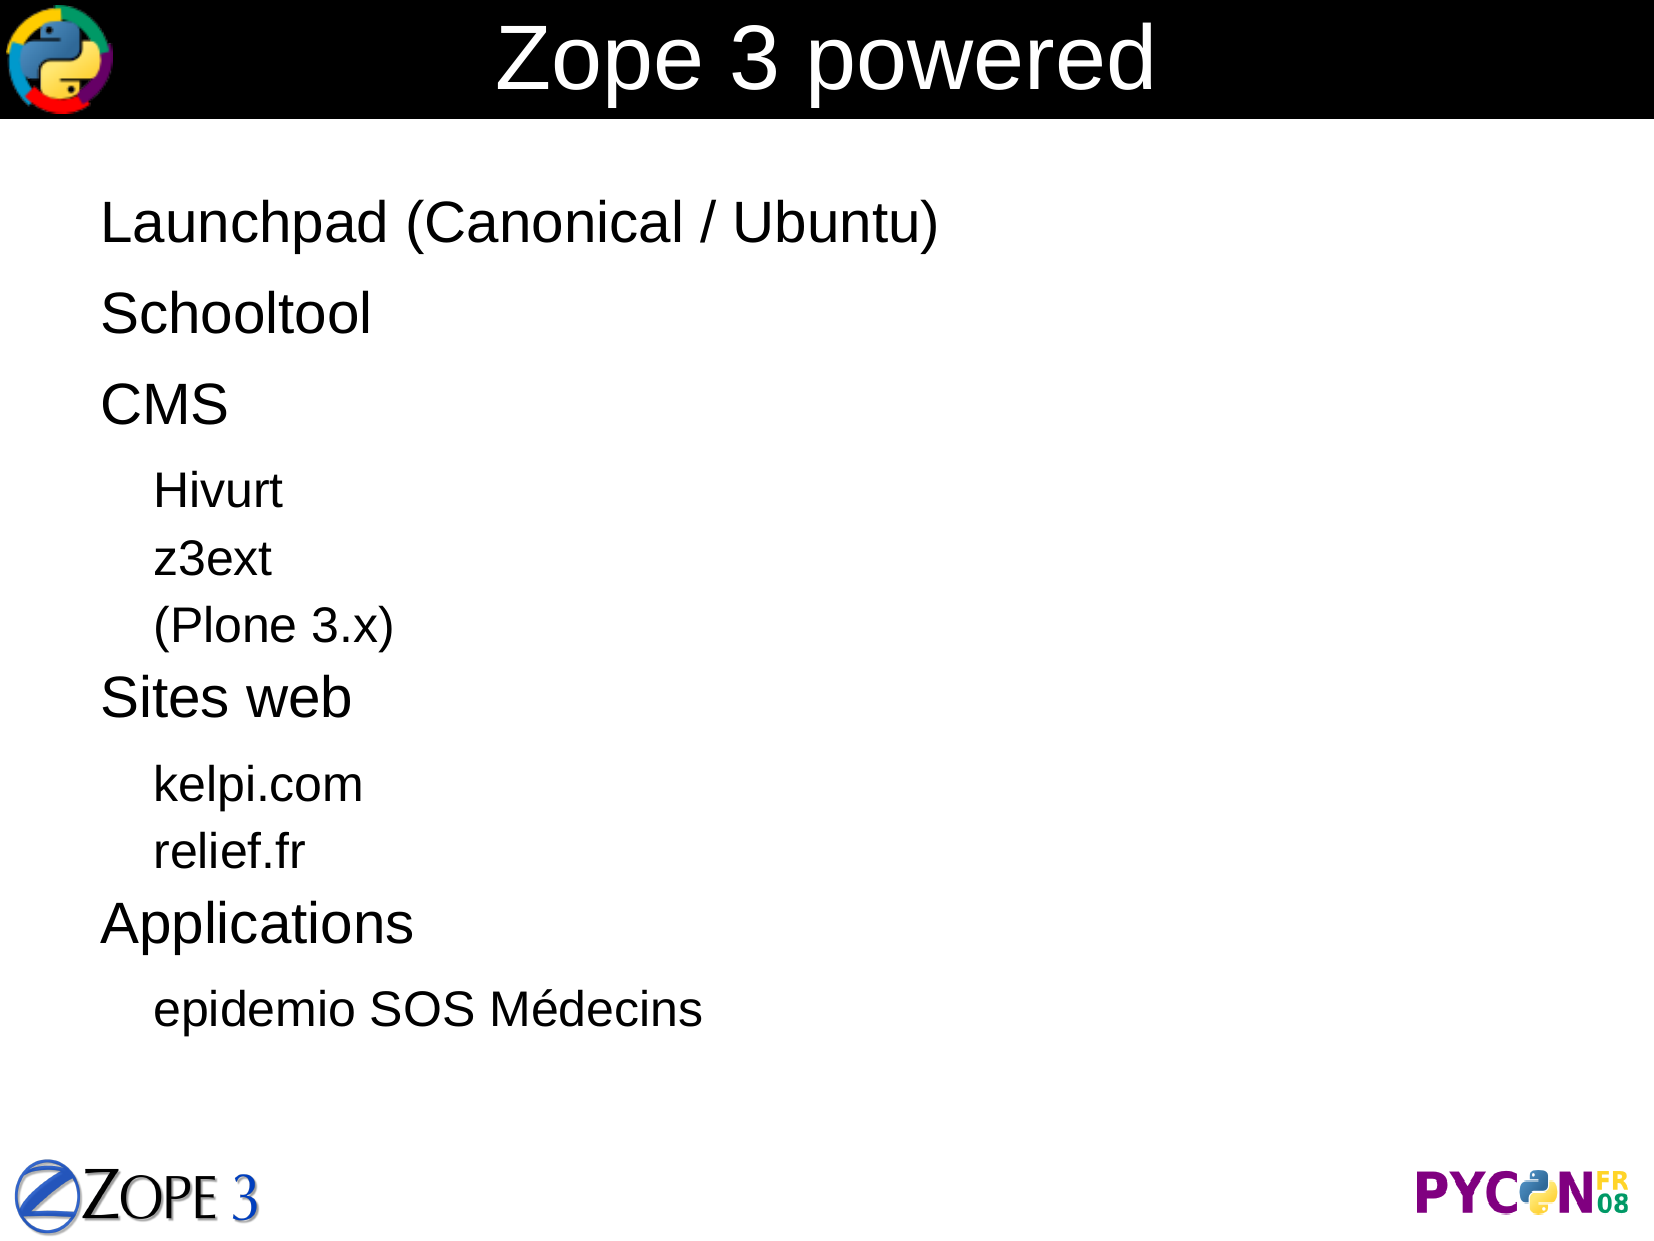

# Zope 3 powered
Launchpad (Canonical / Ubuntu)
Schooltool
CMS
Hivurt
z3ext
(Plone 3.x)
Sites web
kelpi.com
relief.fr
Applications
epidemio SOS Médecins